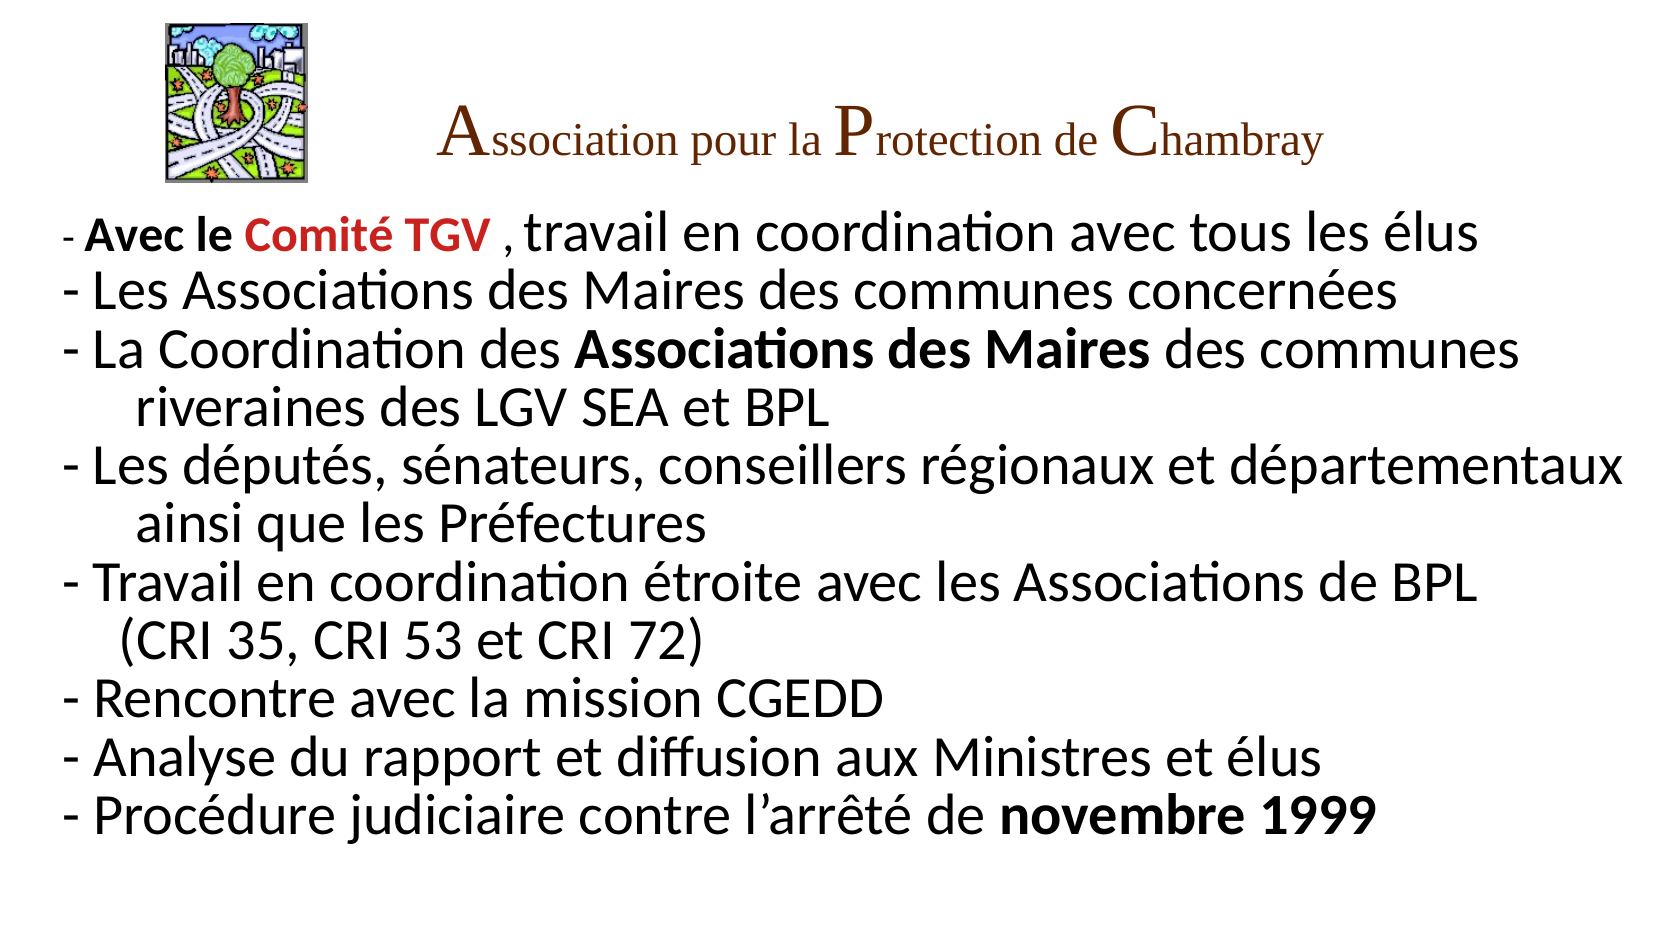

Association pour la Protection de Chambray
- Avec le Comité TGV , travail en coordination avec tous les élus
- Les Associations des Maires des communes concernées
- La Coordination des Associations des Maires des communes 			riveraines des LGV SEA et BPL
- Les députés, sénateurs, conseillers régionaux et départementaux 	ainsi que les Préfectures
- Travail en coordination étroite avec les Associations de BPL
(CRI 35, CRI 53 et CRI 72)
- Rencontre avec la mission CGEDD
- Analyse du rapport et diffusion aux Ministres et élus
- Procédure judiciaire contre l’arrêté de novembre 1999